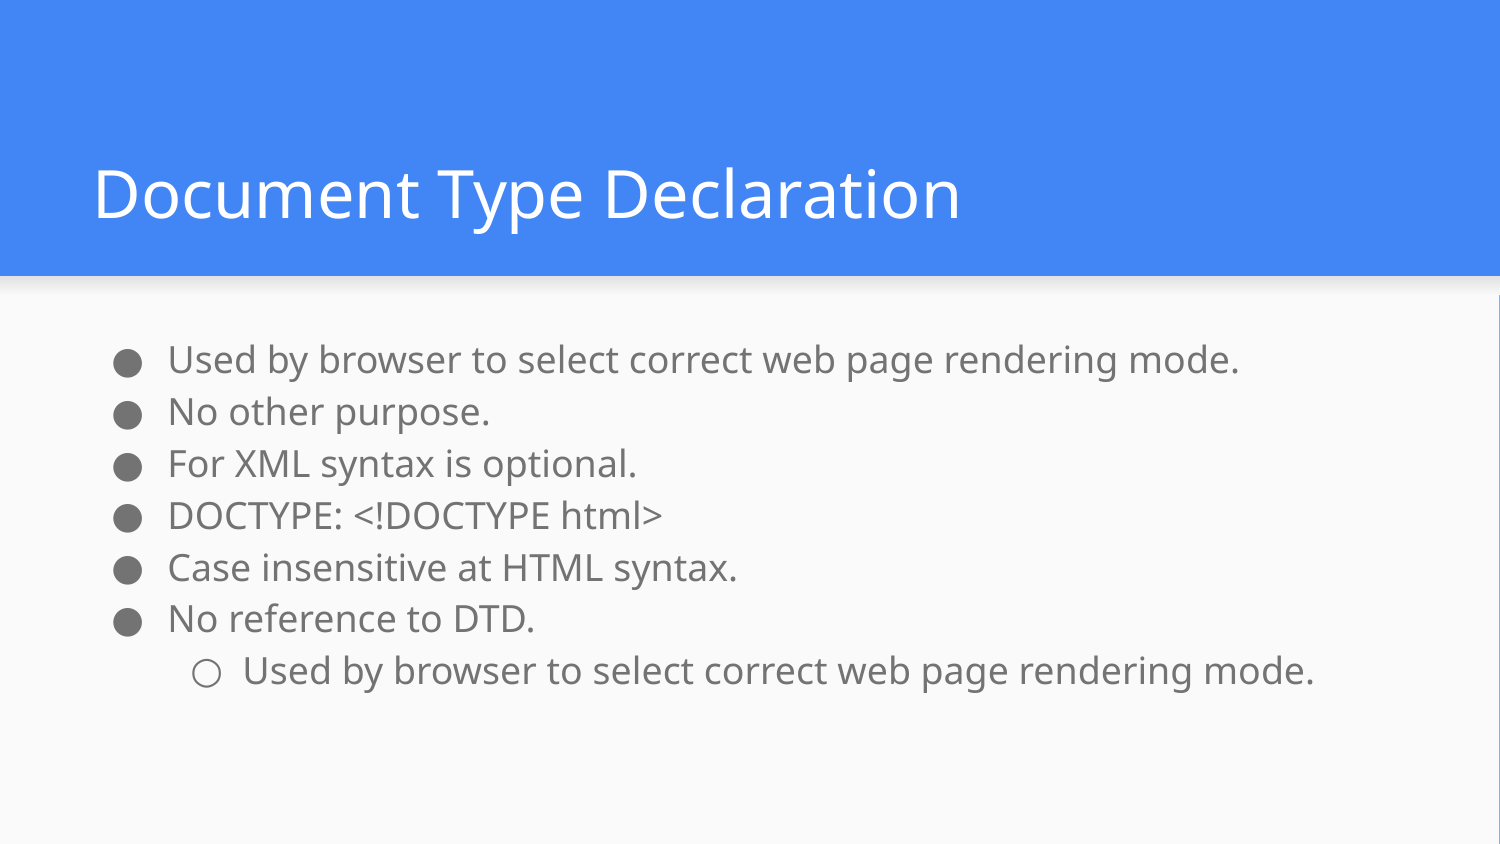

# Document Type Declaration
Used by browser to select correct web page rendering mode.
No other purpose.
For XML syntax is optional.
DOCTYPE: <!DOCTYPE html>
Case insensitive at HTML syntax.
No reference to DTD.
Used by browser to select correct web page rendering mode.